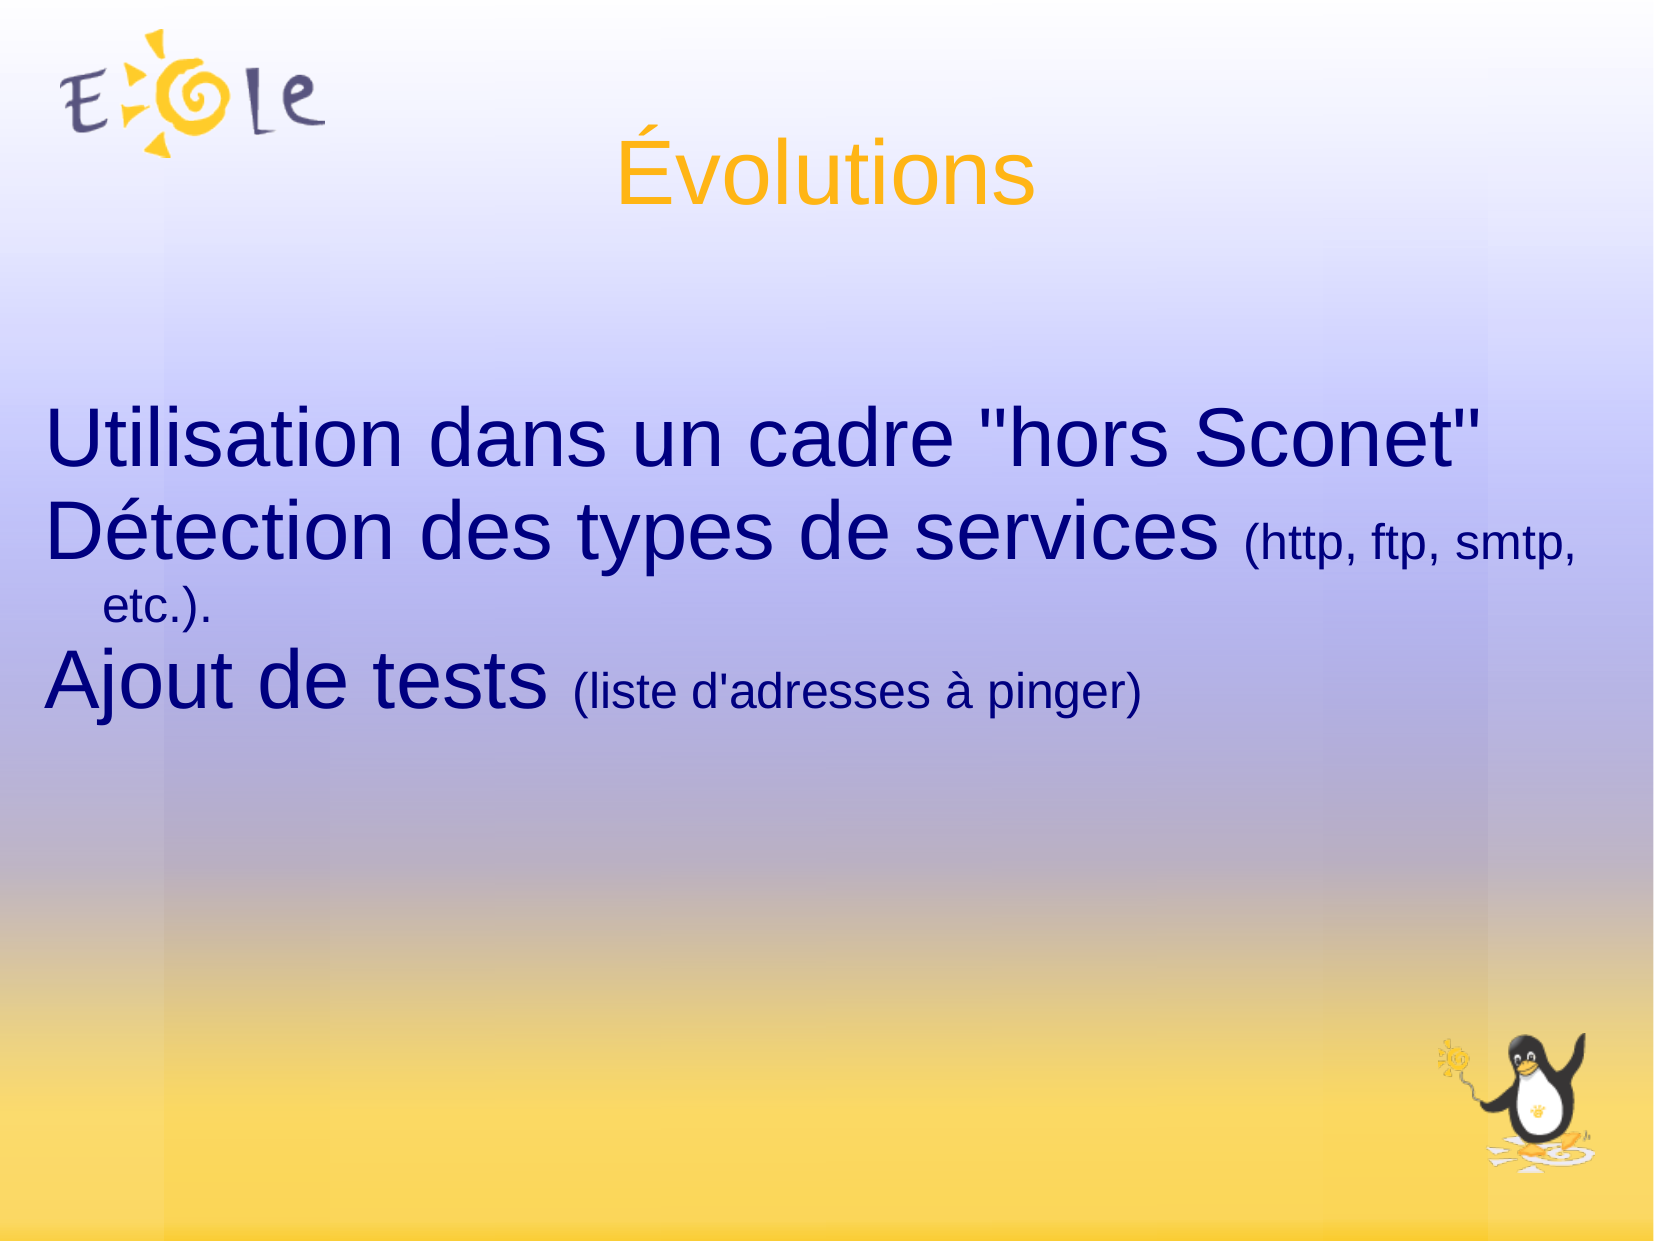

# Évolutions
Utilisation dans un cadre "hors Sconet"
Détection des types de services (http, ftp, smtp, etc.).
Ajout de tests (liste d'adresses à pinger)